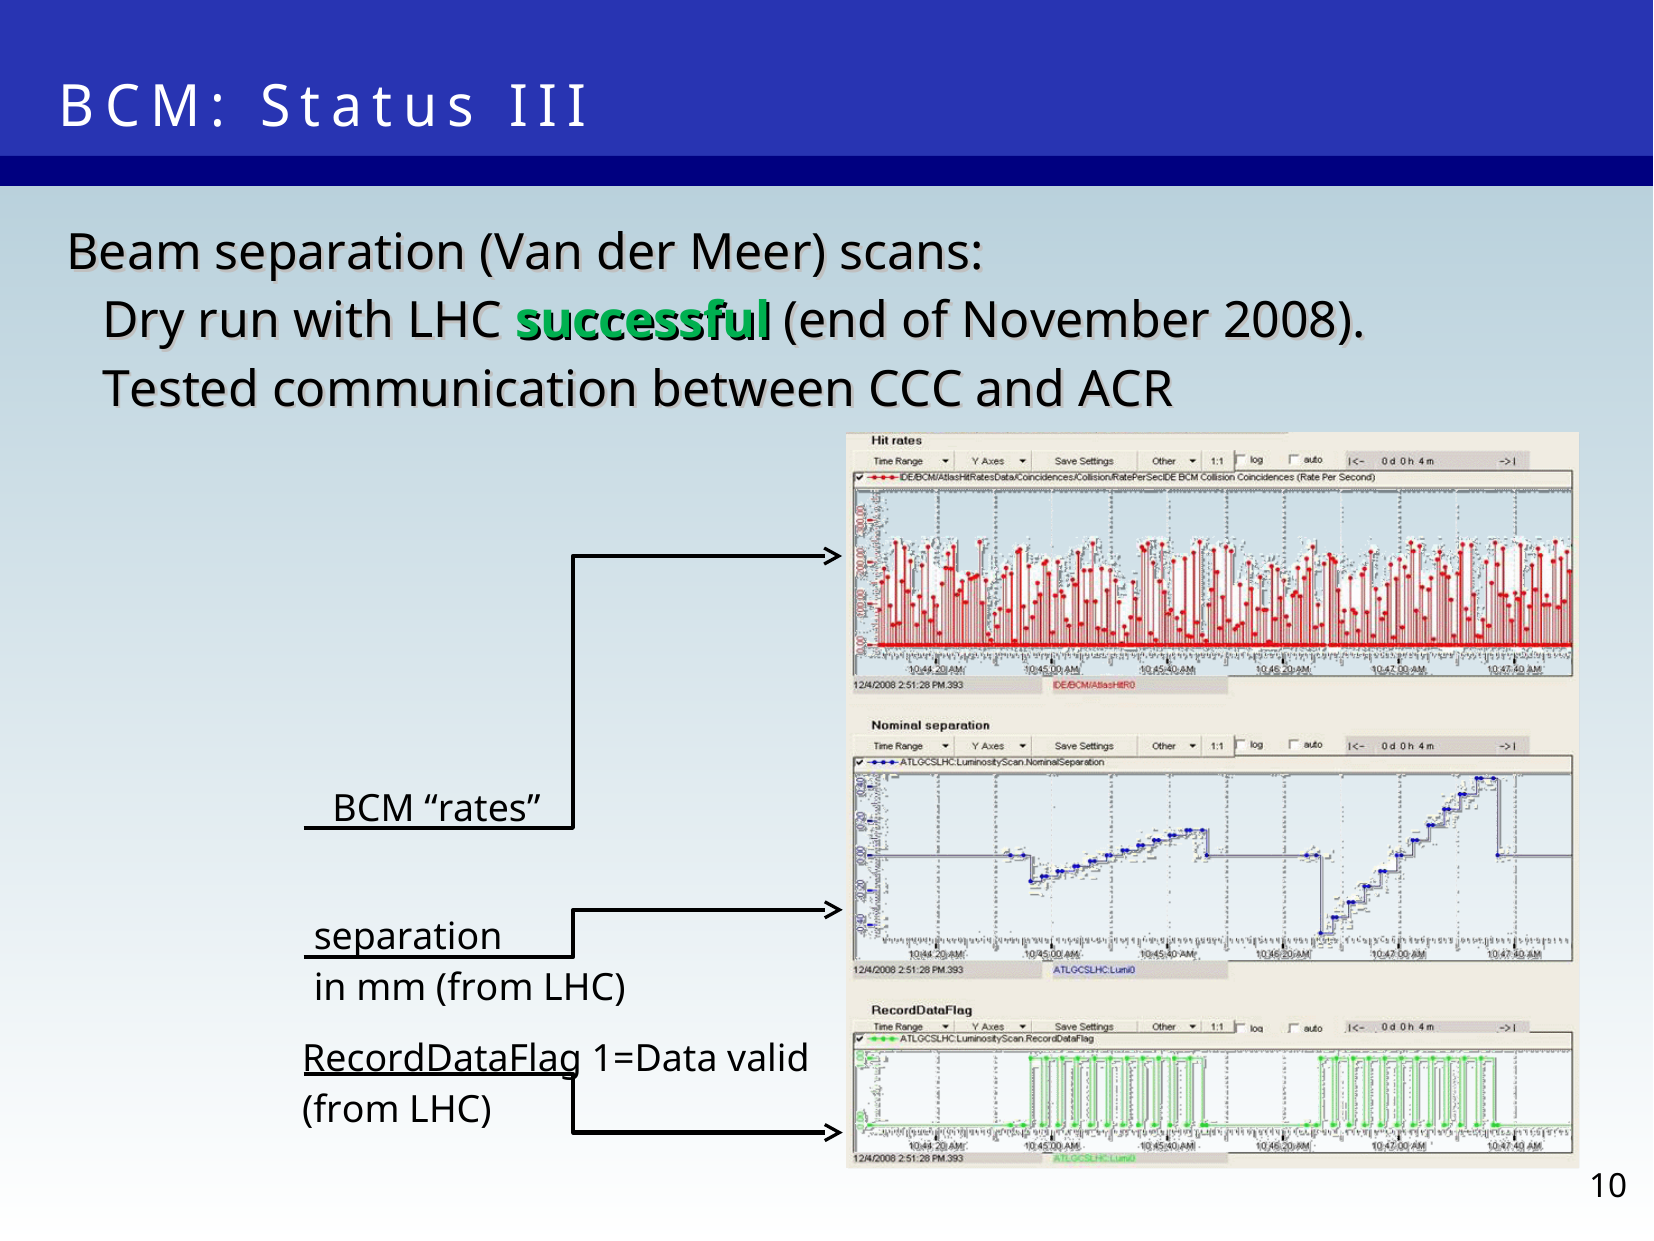

# BCM: Status III
Beam separation (Van der Meer) scans:
Dry run with LHC successful (end of November 2008).
Tested communication between CCC and ACR
BCM “rates”
separation
in mm (from LHC)
RecordDataFlag 1=Data valid
(from LHC)
10